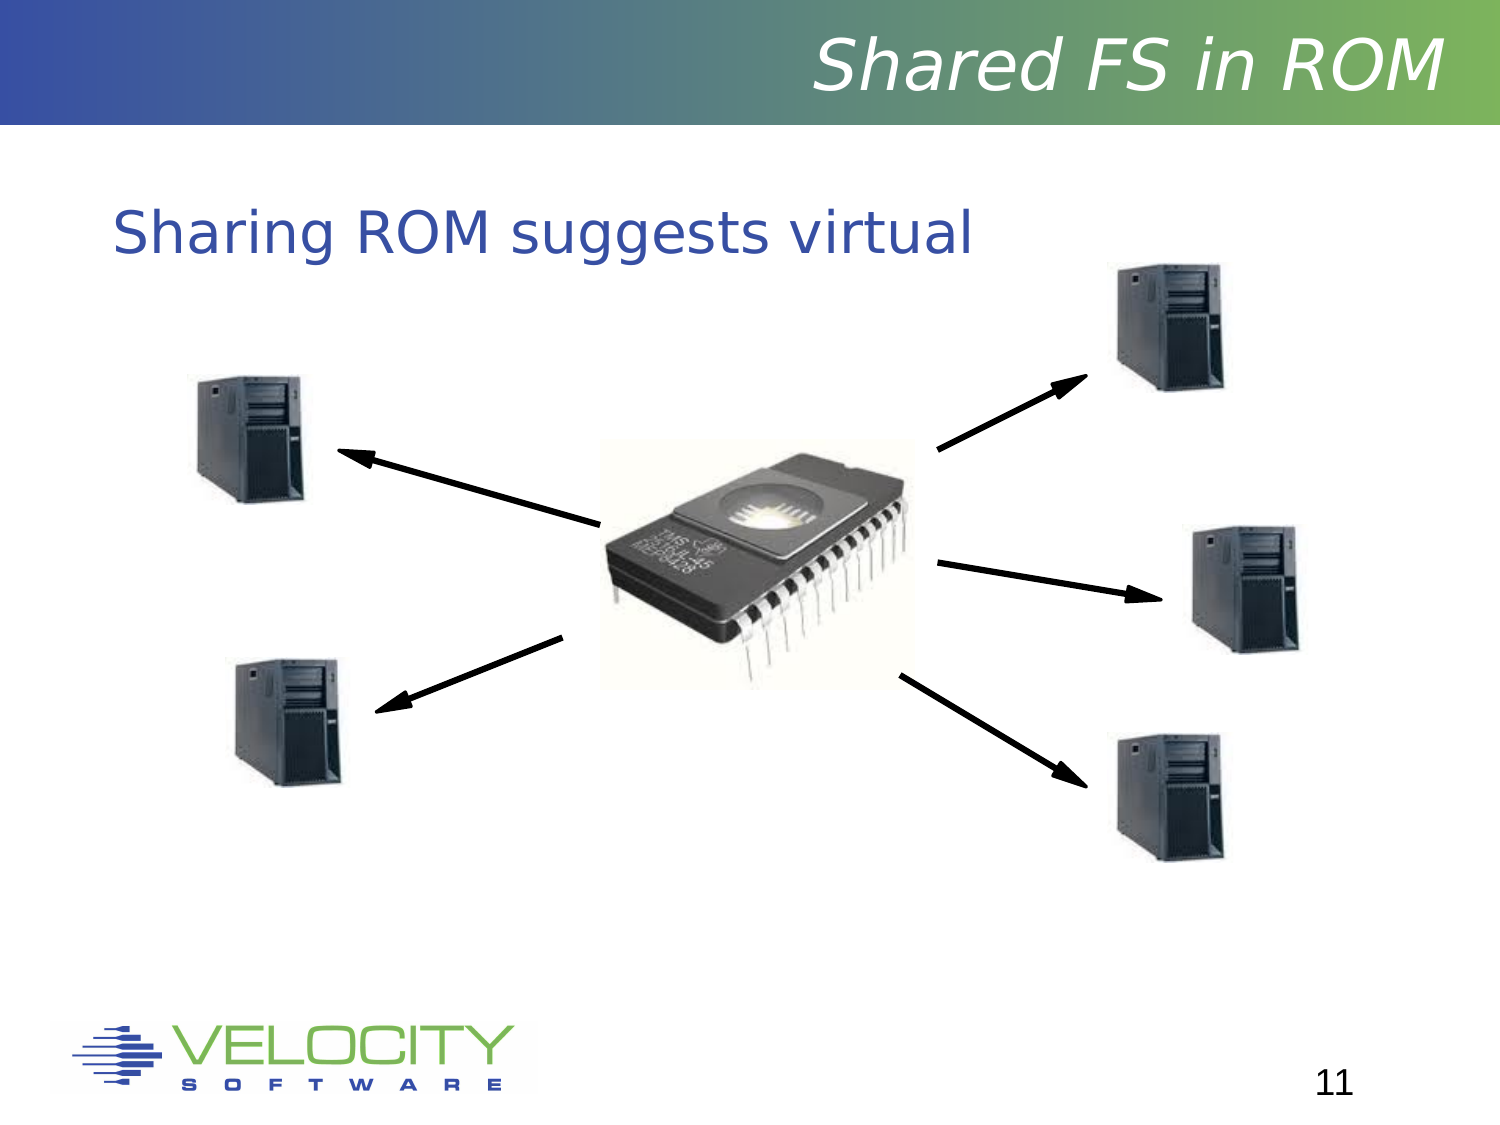

# Shared FS in ROM
Sharing ROM suggests virtual
11